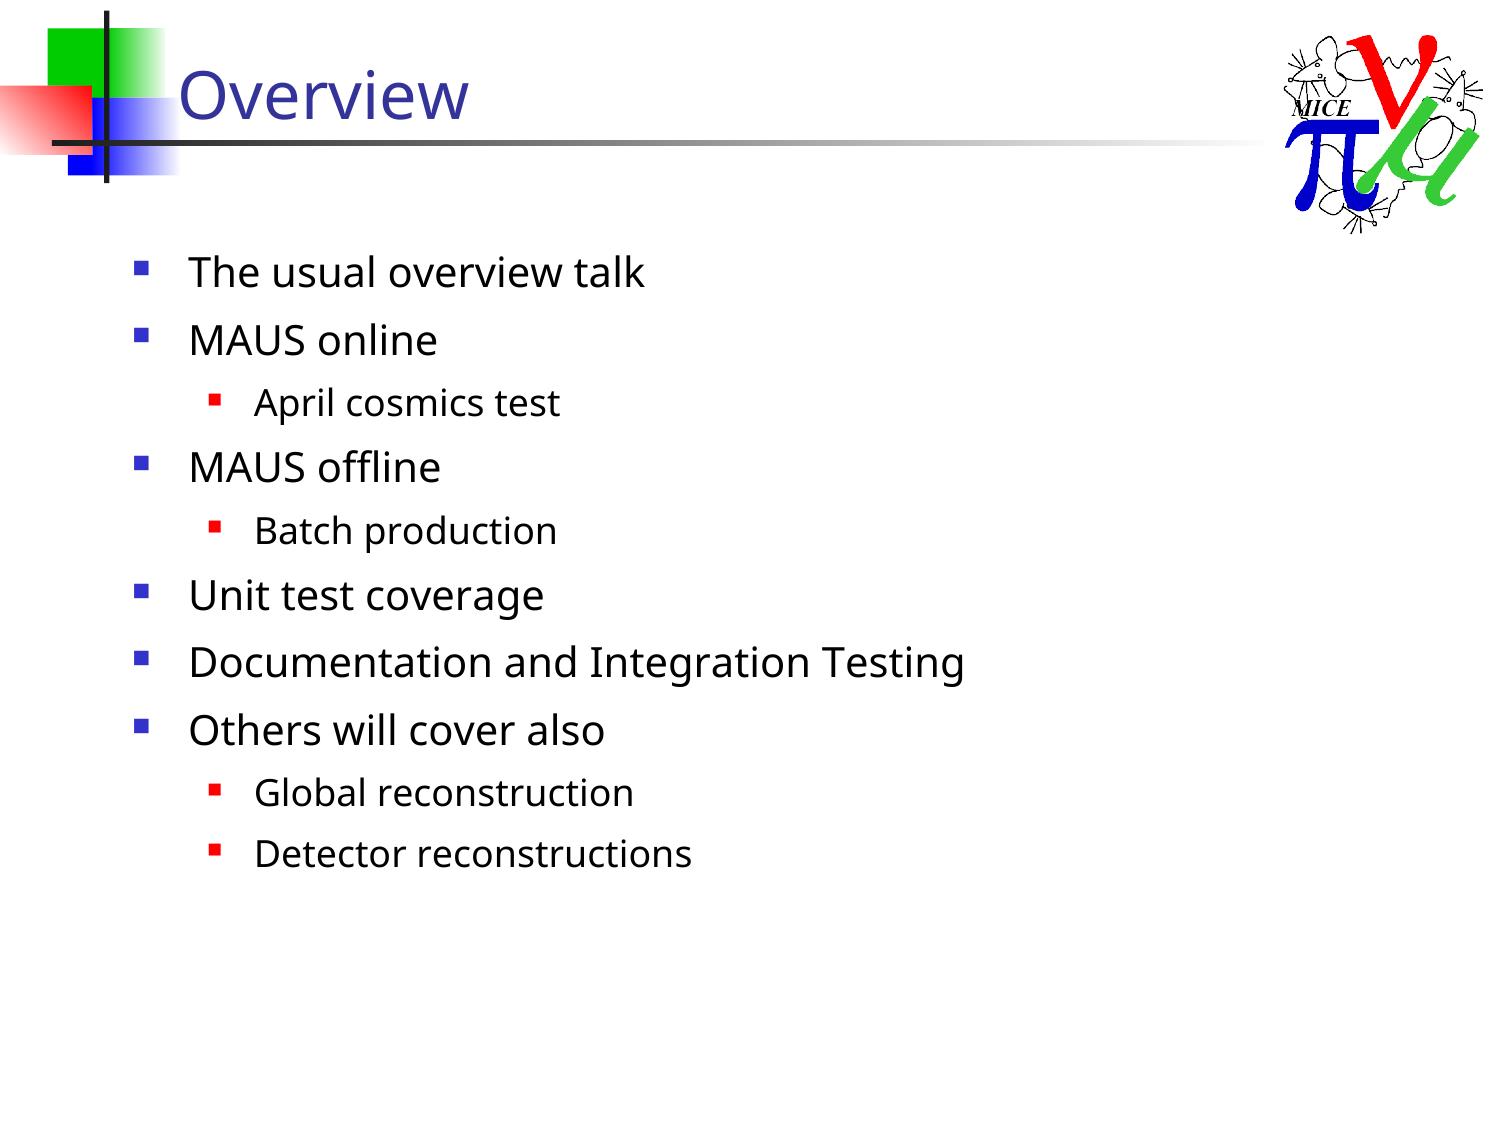

# Overview
The usual overview talk
MAUS online
April cosmics test
MAUS offline
Batch production
Unit test coverage
Documentation and Integration Testing
Others will cover also
Global reconstruction
Detector reconstructions